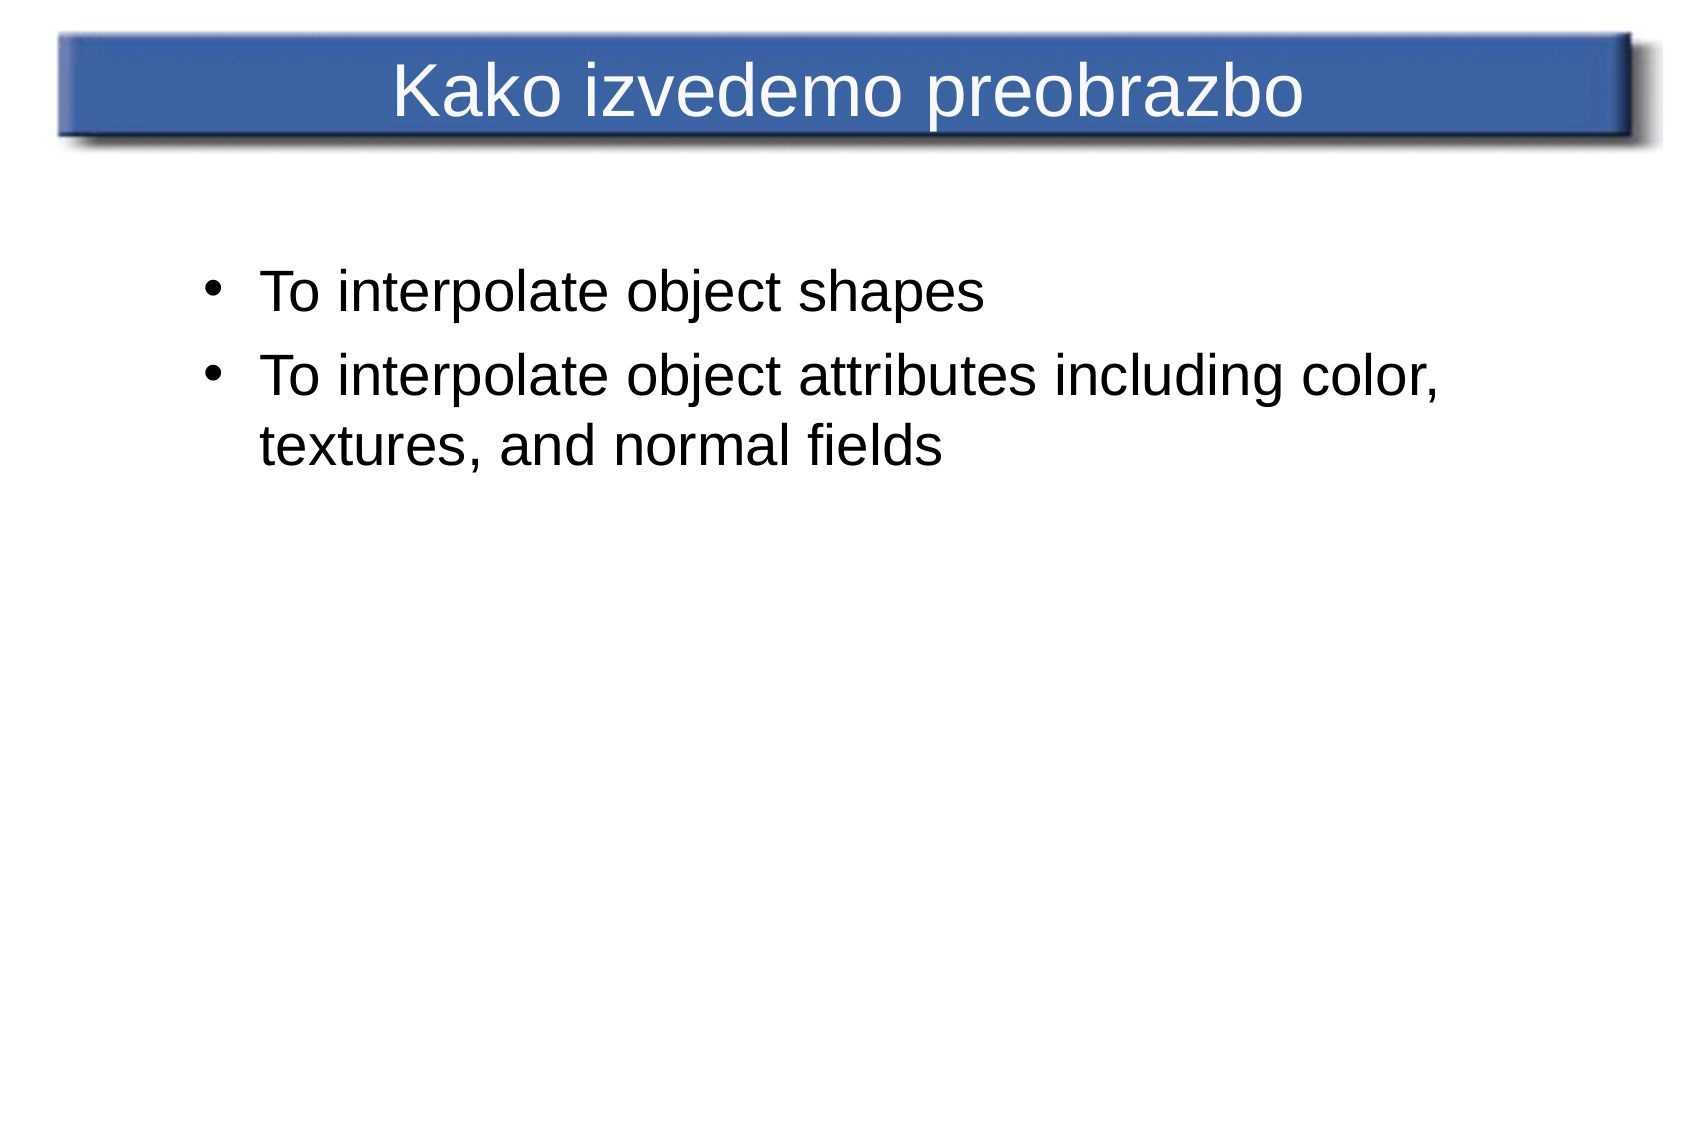

# Kako izvedemo preobrazbo
To interpolate object shapes
To interpolate object attributes including color, textures, and normal fields